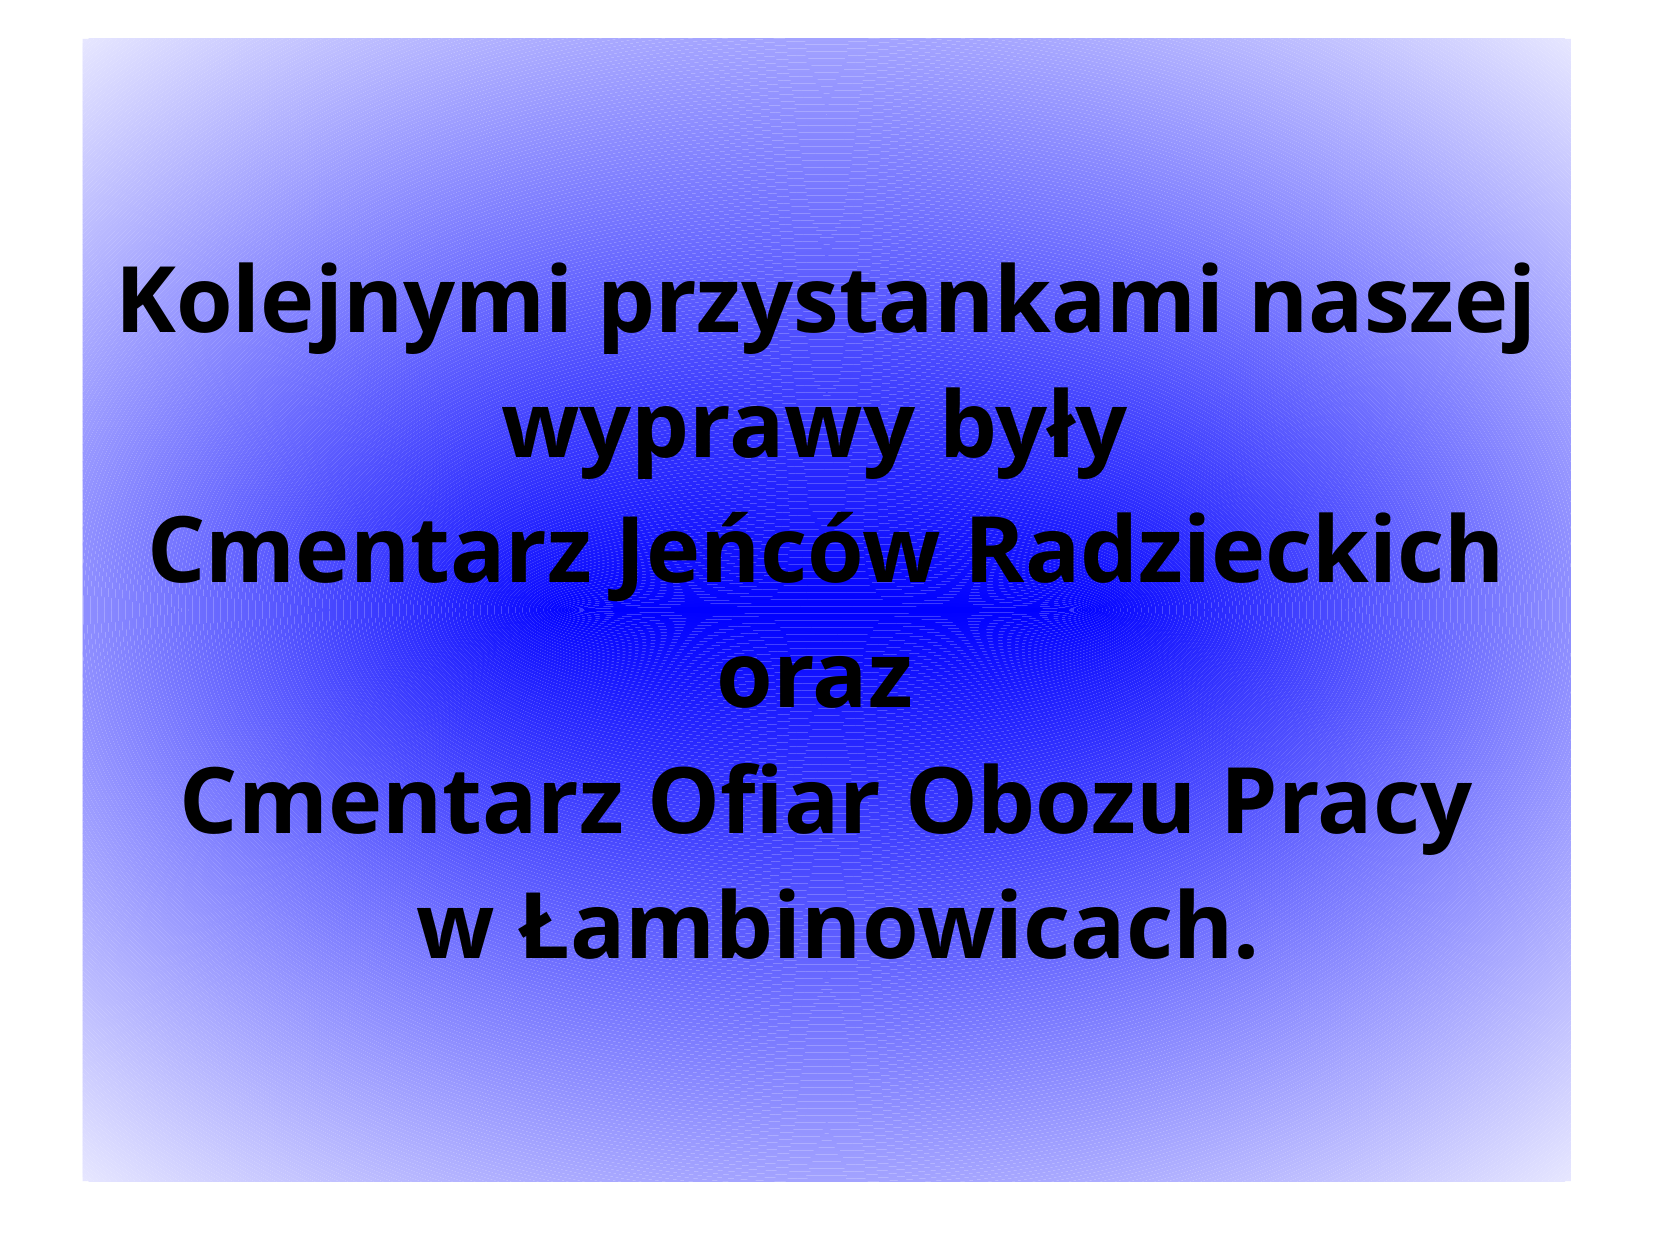

# Kolejnymi przystankami naszej wyprawy były Cmentarz Jeńców Radzieckich oraz Cmentarz Ofiar Obozu Pracy w Łambinowicach.